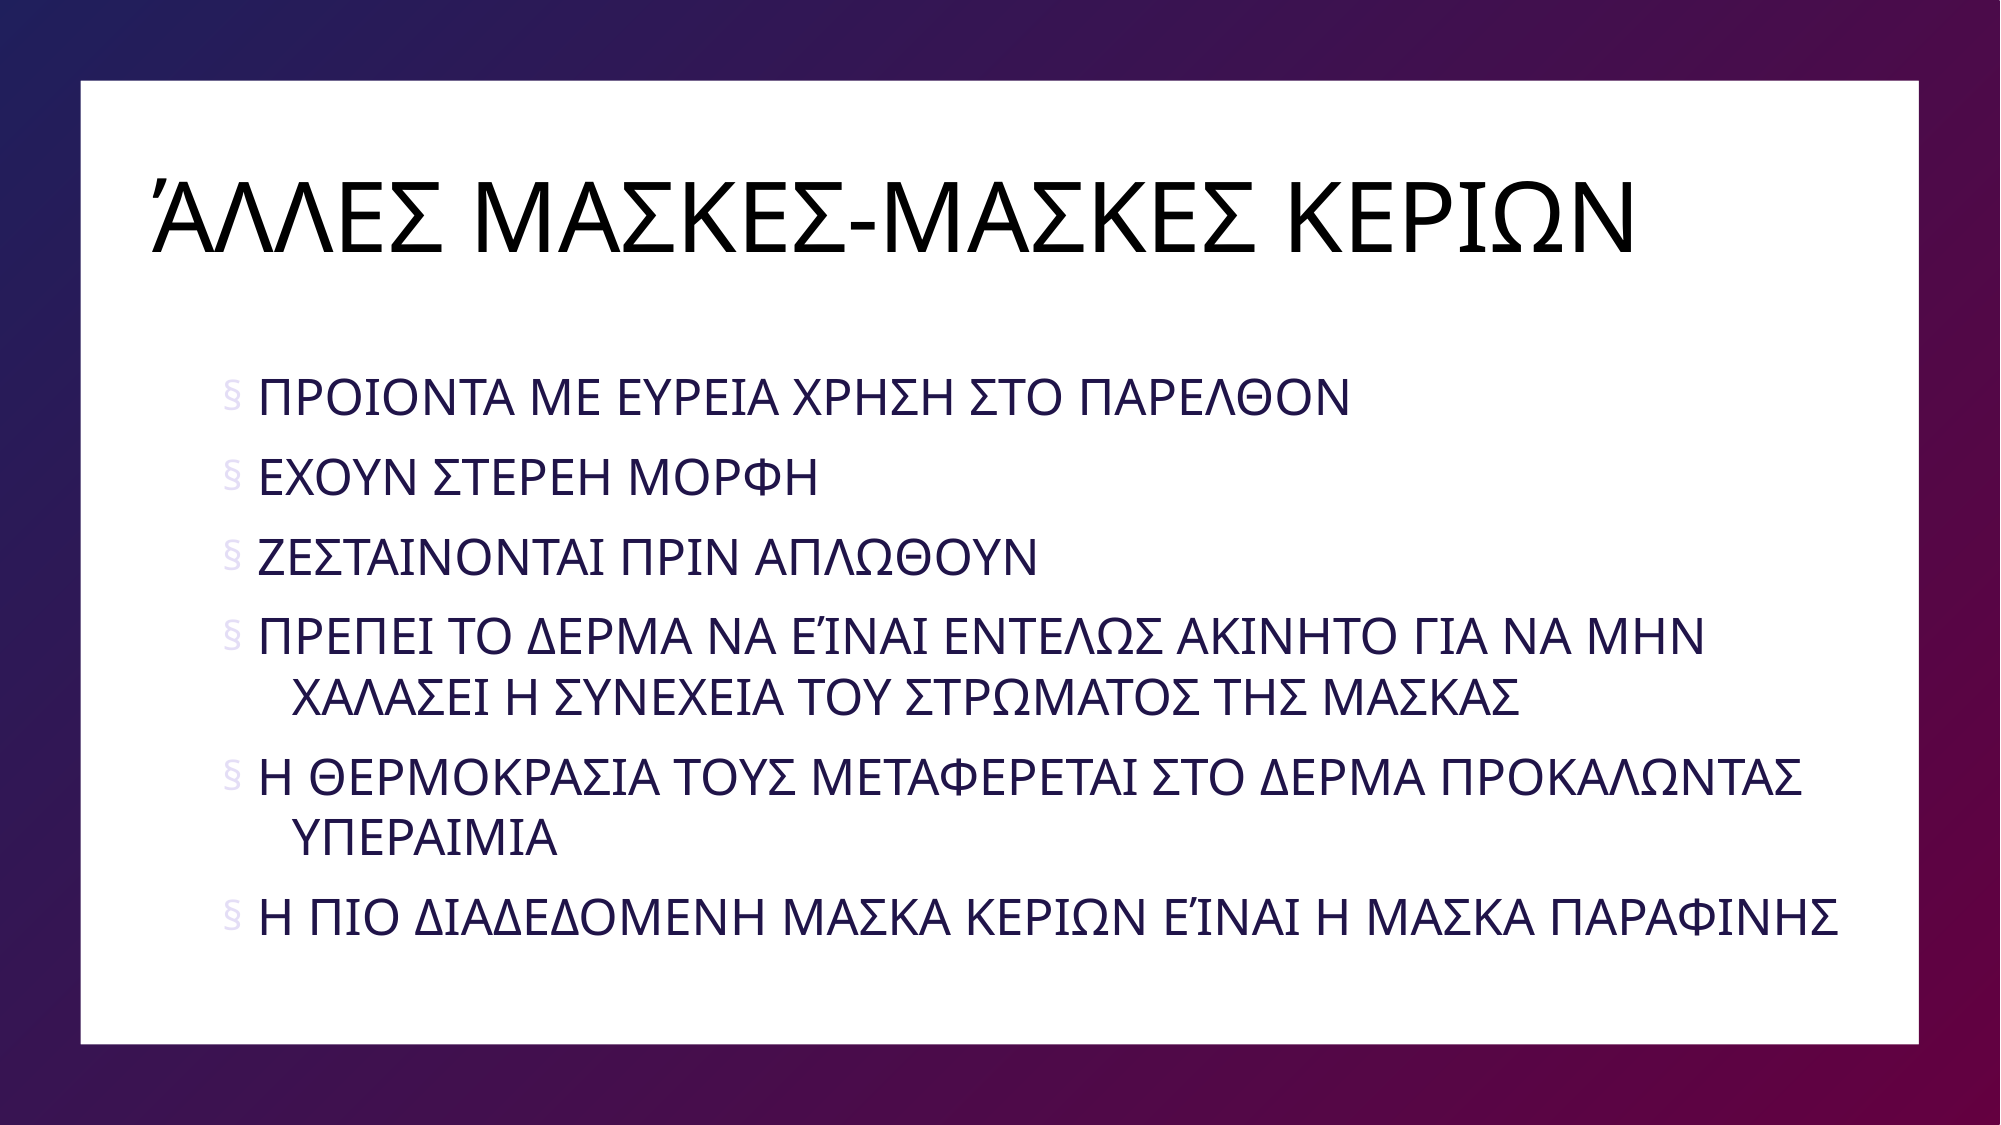

# ΆΛΛΕΣ ΜΑΣΚΕΣ-ΜΑΣΚΕΣ ΚΕΡΙΩΝ
ΠΡΟΙΟΝΤΑ ΜΕ ΕΥΡΕΙΑ ΧΡΗΣΗ ΣΤΟ ΠΑΡΕΛΘΟΝ
ΕΧΟΥΝ ΣΤΕΡΕΗ ΜΟΡΦΗ
ΖΕΣΤΑΙΝΟΝΤΑΙ ΠΡΙΝ ΑΠΛΩΘΟΥΝ
ΠΡΕΠΕΙ ΤΟ ΔΕΡΜΑ ΝΑ ΕΊΝΑΙ ΕΝΤΕΛΩΣ ΑΚΙΝΗΤΟ ΓΙΑ ΝΑ ΜΗΝ ΧΑΛΑΣΕΙ Η ΣΥΝΕΧΕΙΑ ΤΟΥ ΣΤΡΩΜΑΤΟΣ ΤΗΣ ΜΑΣΚΑΣ
Η ΘΕΡΜΟΚΡΑΣΙΑ ΤΟΥΣ ΜΕΤΑΦΕΡΕΤΑΙ ΣΤΟ ΔΕΡΜΑ ΠΡΟΚΑΛΩΝΤΑΣ ΥΠΕΡΑΙΜΙΑ
Η ΠΙΟ ΔΙΑΔΕΔΟΜΕΝΗ ΜΑΣΚΑ ΚΕΡΙΩΝ ΕΊΝΑΙ Η ΜΑΣΚΑ ΠΑΡΑΦΙΝΗΣ